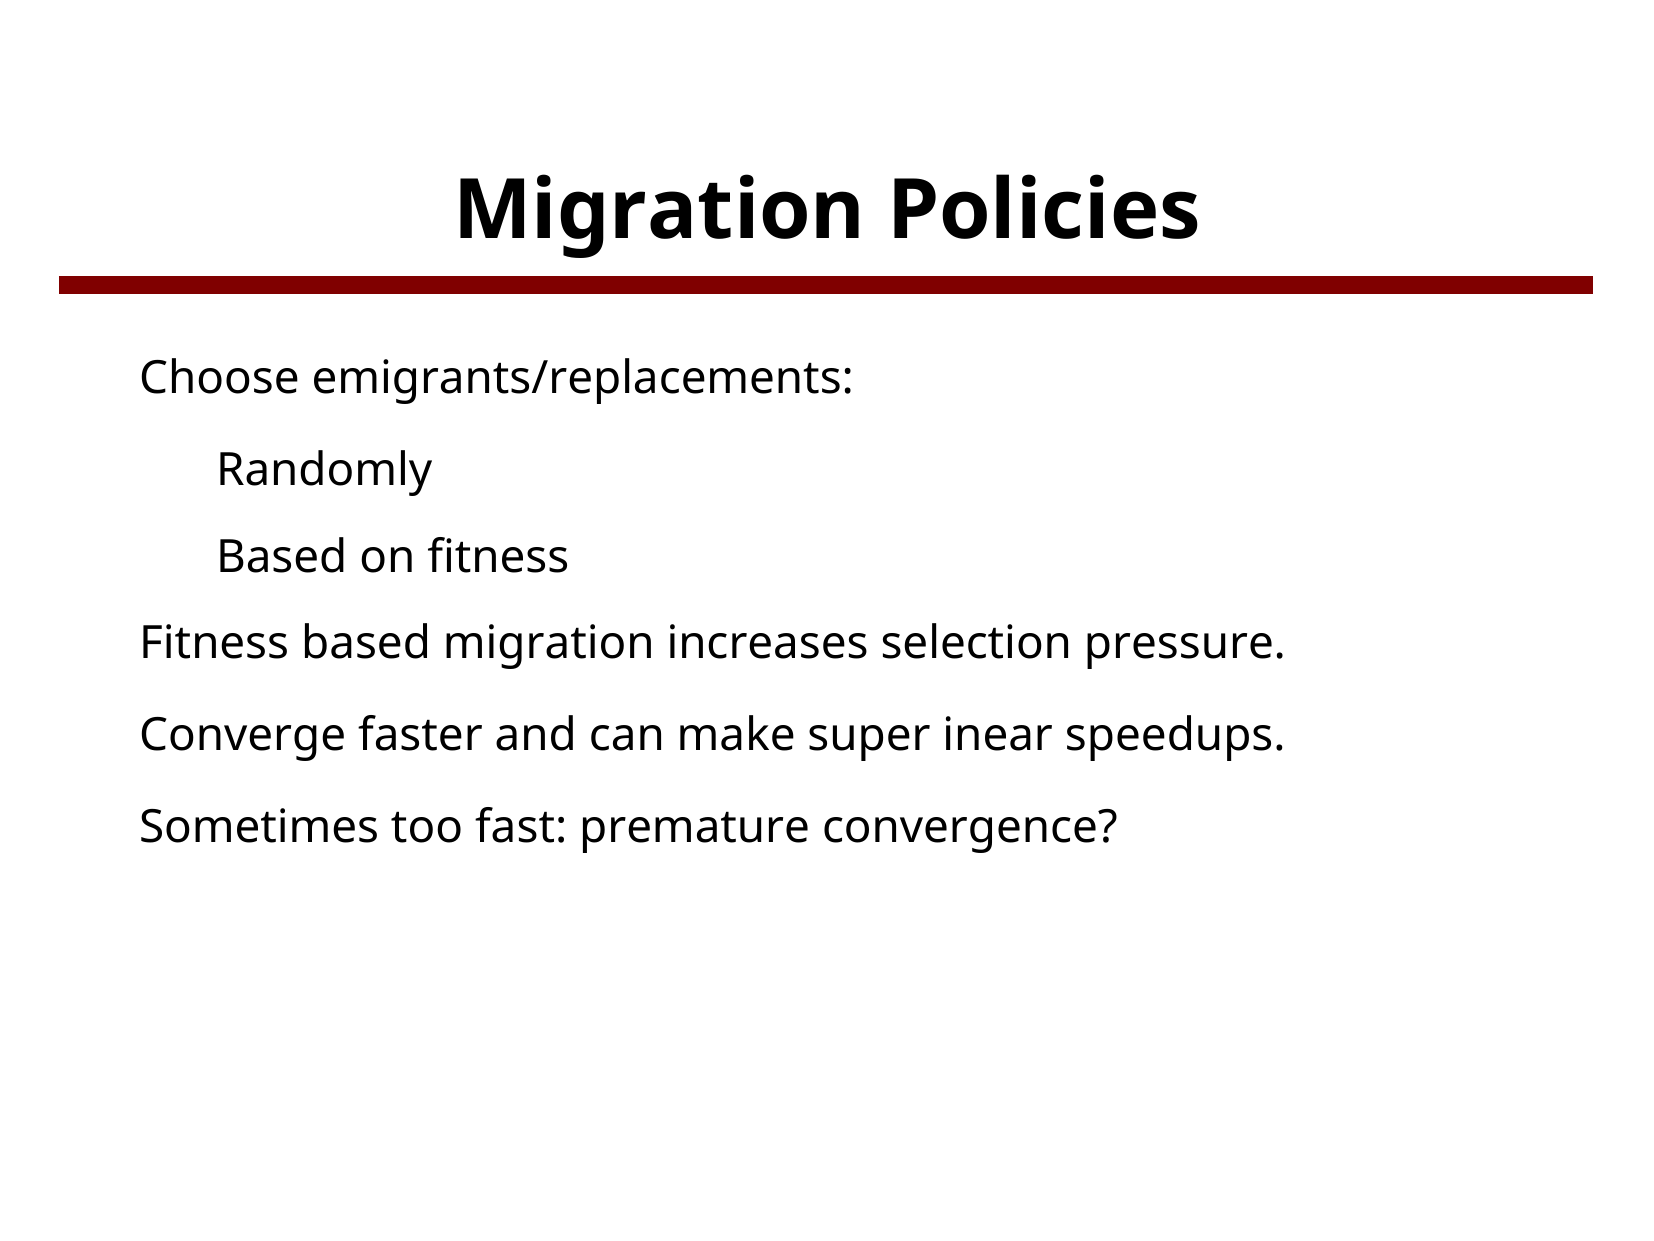

# Migration Policies
Choose emigrants/replacements:
Randomly
Based on fitness
Fitness based migration increases selection pressure.
Converge faster and can make super inear speedups.
Sometimes too fast: premature convergence?